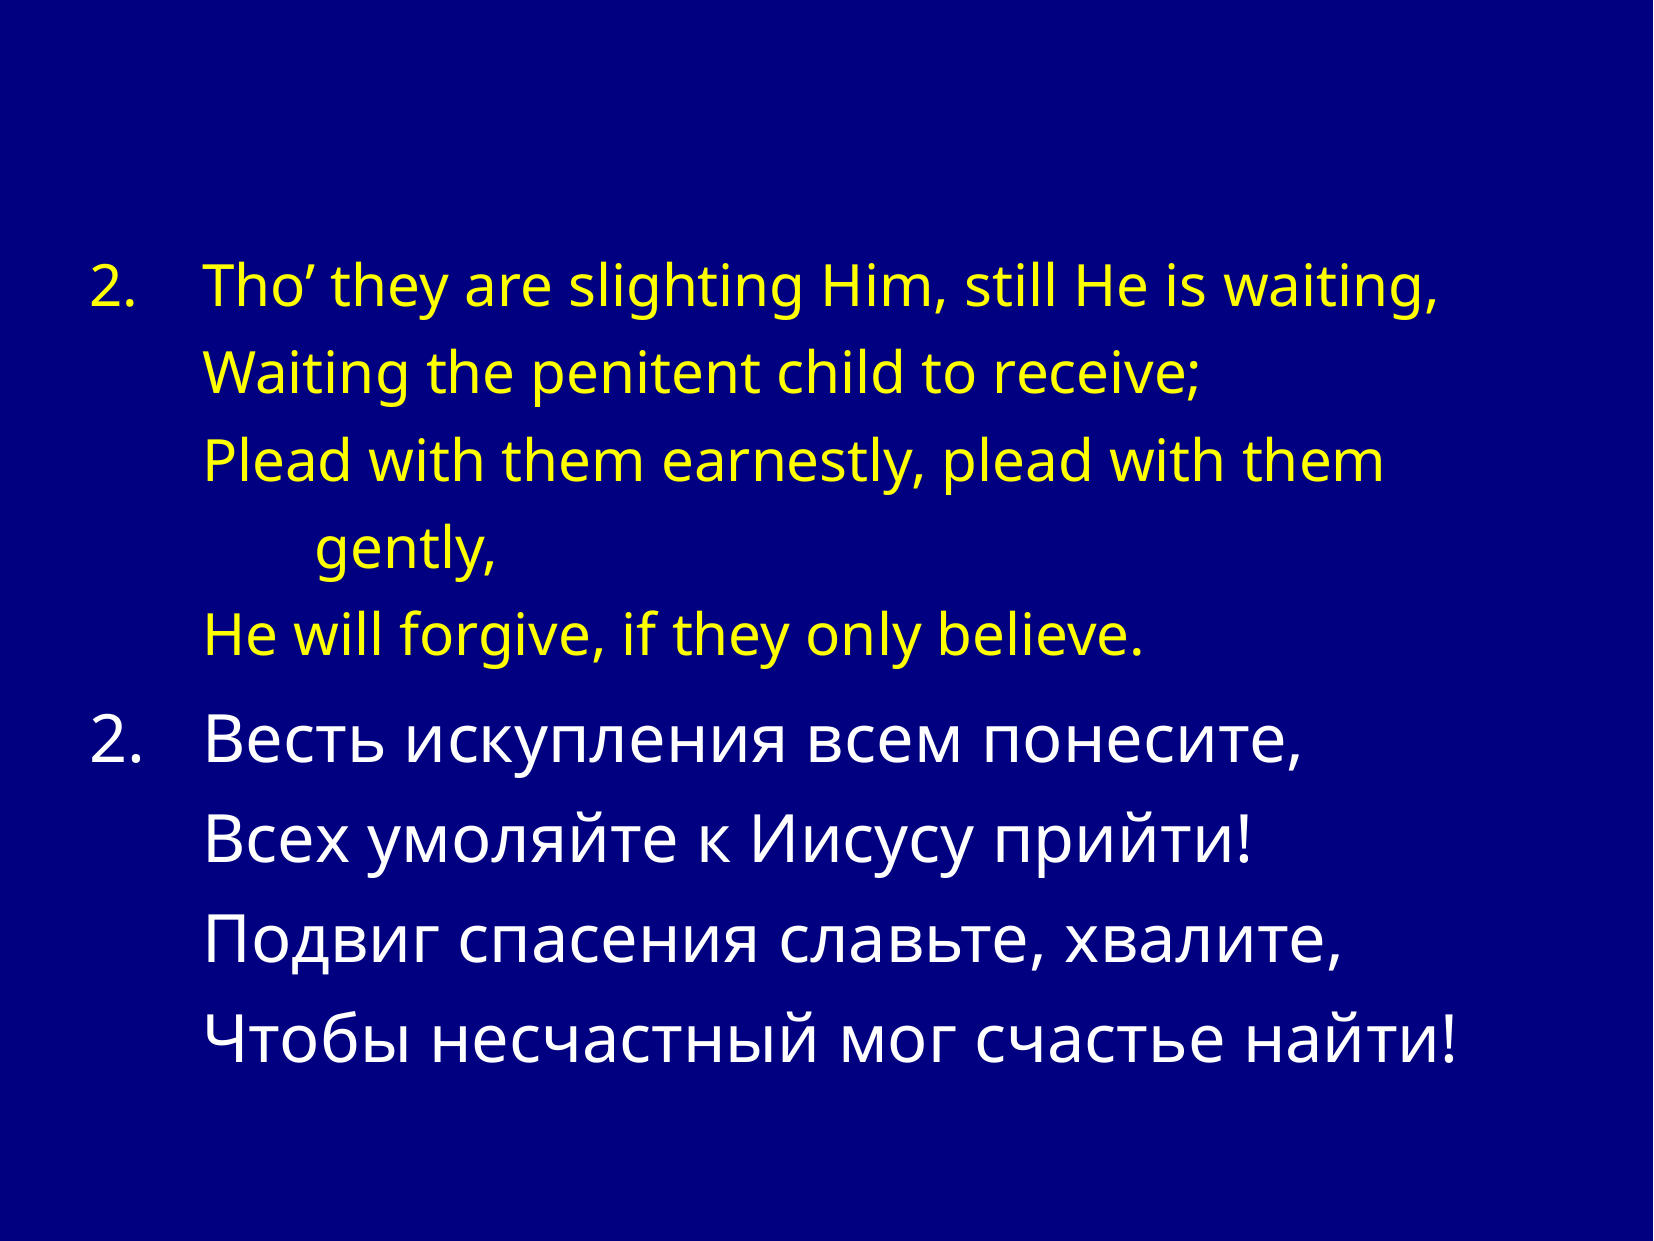

2.	Tho’ they are slighting Him, still He is waiting,
	Waiting the penitent child to receive;
	Plead with them earnestly, plead with them
		gently,
	He will forgive, if they only believe.
2.	Весть искупления всем понесите,
	Всех умоляйте к Иисусу прийти!
	Подвиг спасения славьте, хвалите,
	Чтобы несчастный мог счастье найти!